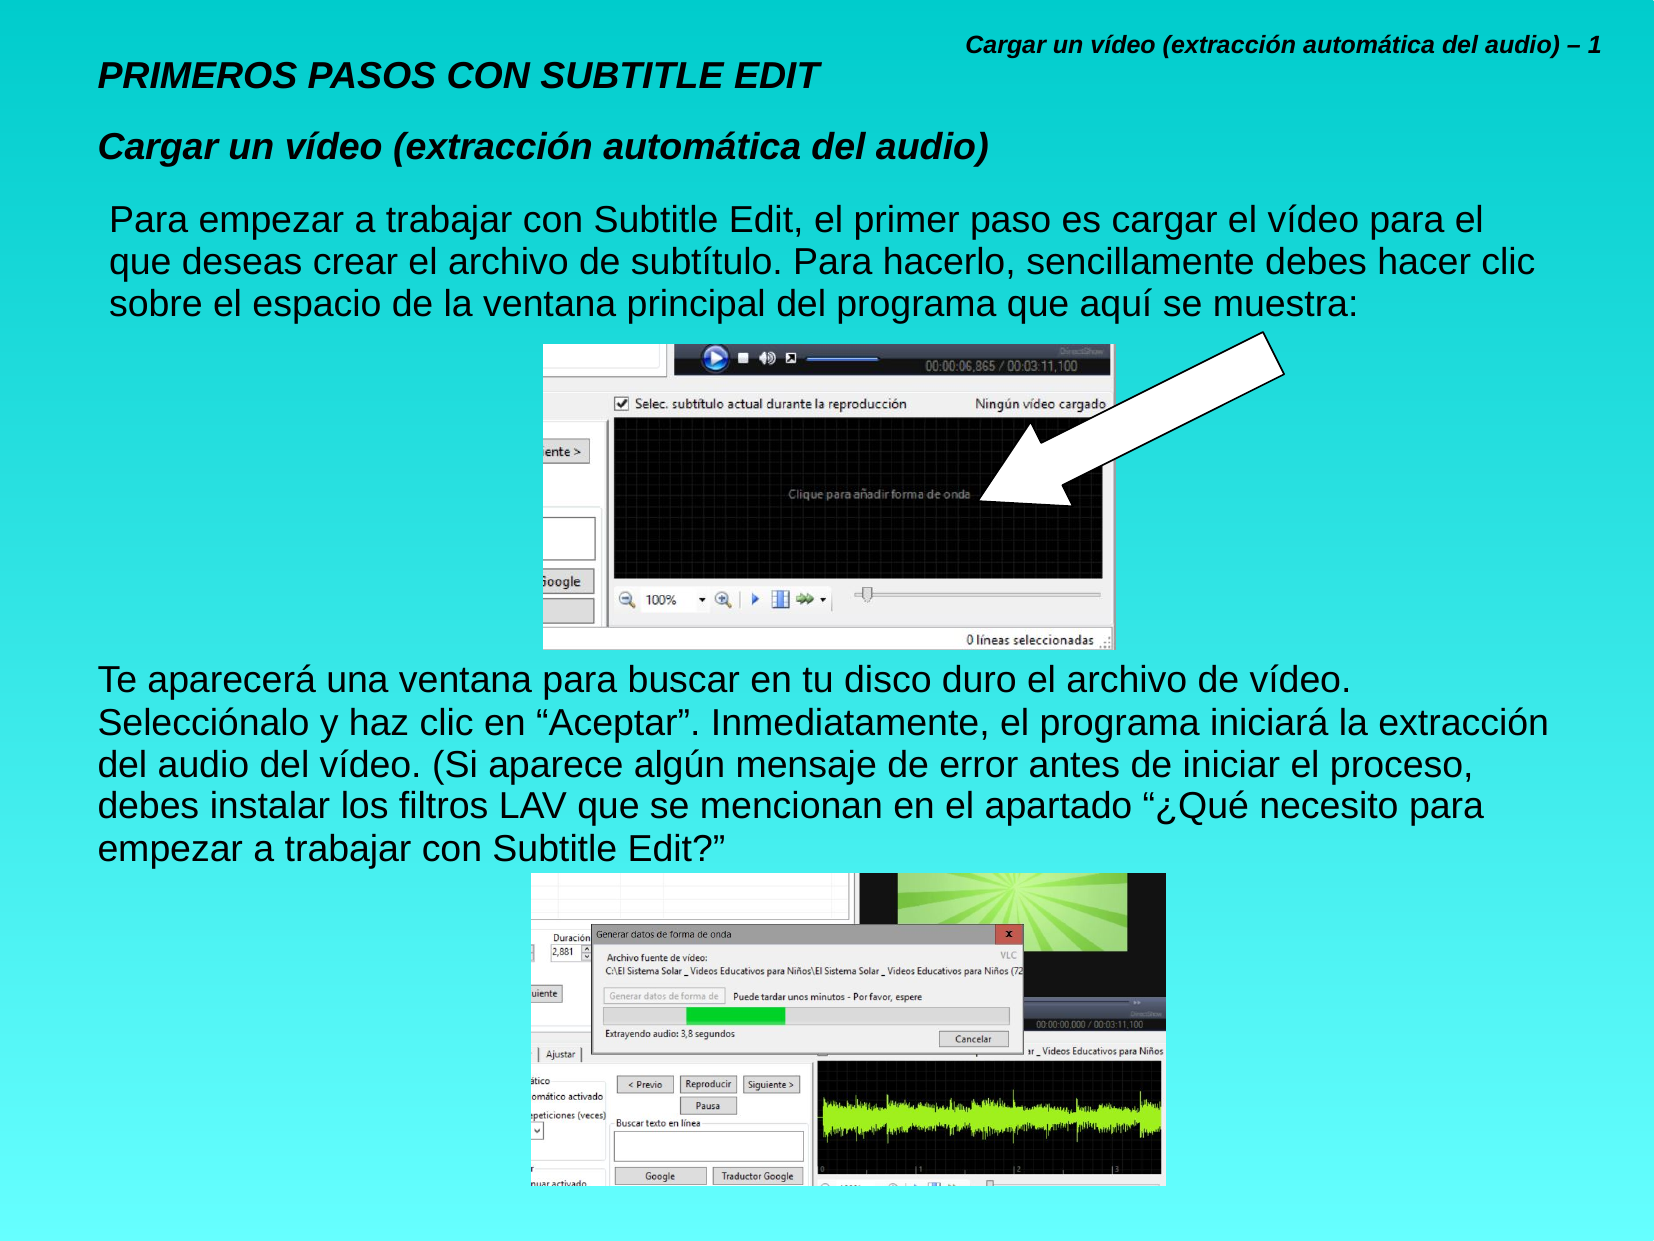

Cargar un vídeo (extracción automática del audio) – 1
PRIMEROS PASOS CON SUBTITLE EDIT
Cargar un vídeo (extracción automática del audio)
Para empezar a trabajar con Subtitle Edit, el primer paso es cargar el vídeo para el que deseas crear el archivo de subtítulo. Para hacerlo, sencillamente debes hacer clic sobre el espacio de la ventana principal del programa que aquí se muestra:
Te aparecerá una ventana para buscar en tu disco duro el archivo de vídeo. Selecciónalo y haz clic en “Aceptar”. Inmediatamente, el programa iniciará la extracción del audio del vídeo. (Si aparece algún mensaje de error antes de iniciar el proceso, debes instalar los filtros LAV que se mencionan en el apartado “¿Qué necesito para empezar a trabajar con Subtitle Edit?”